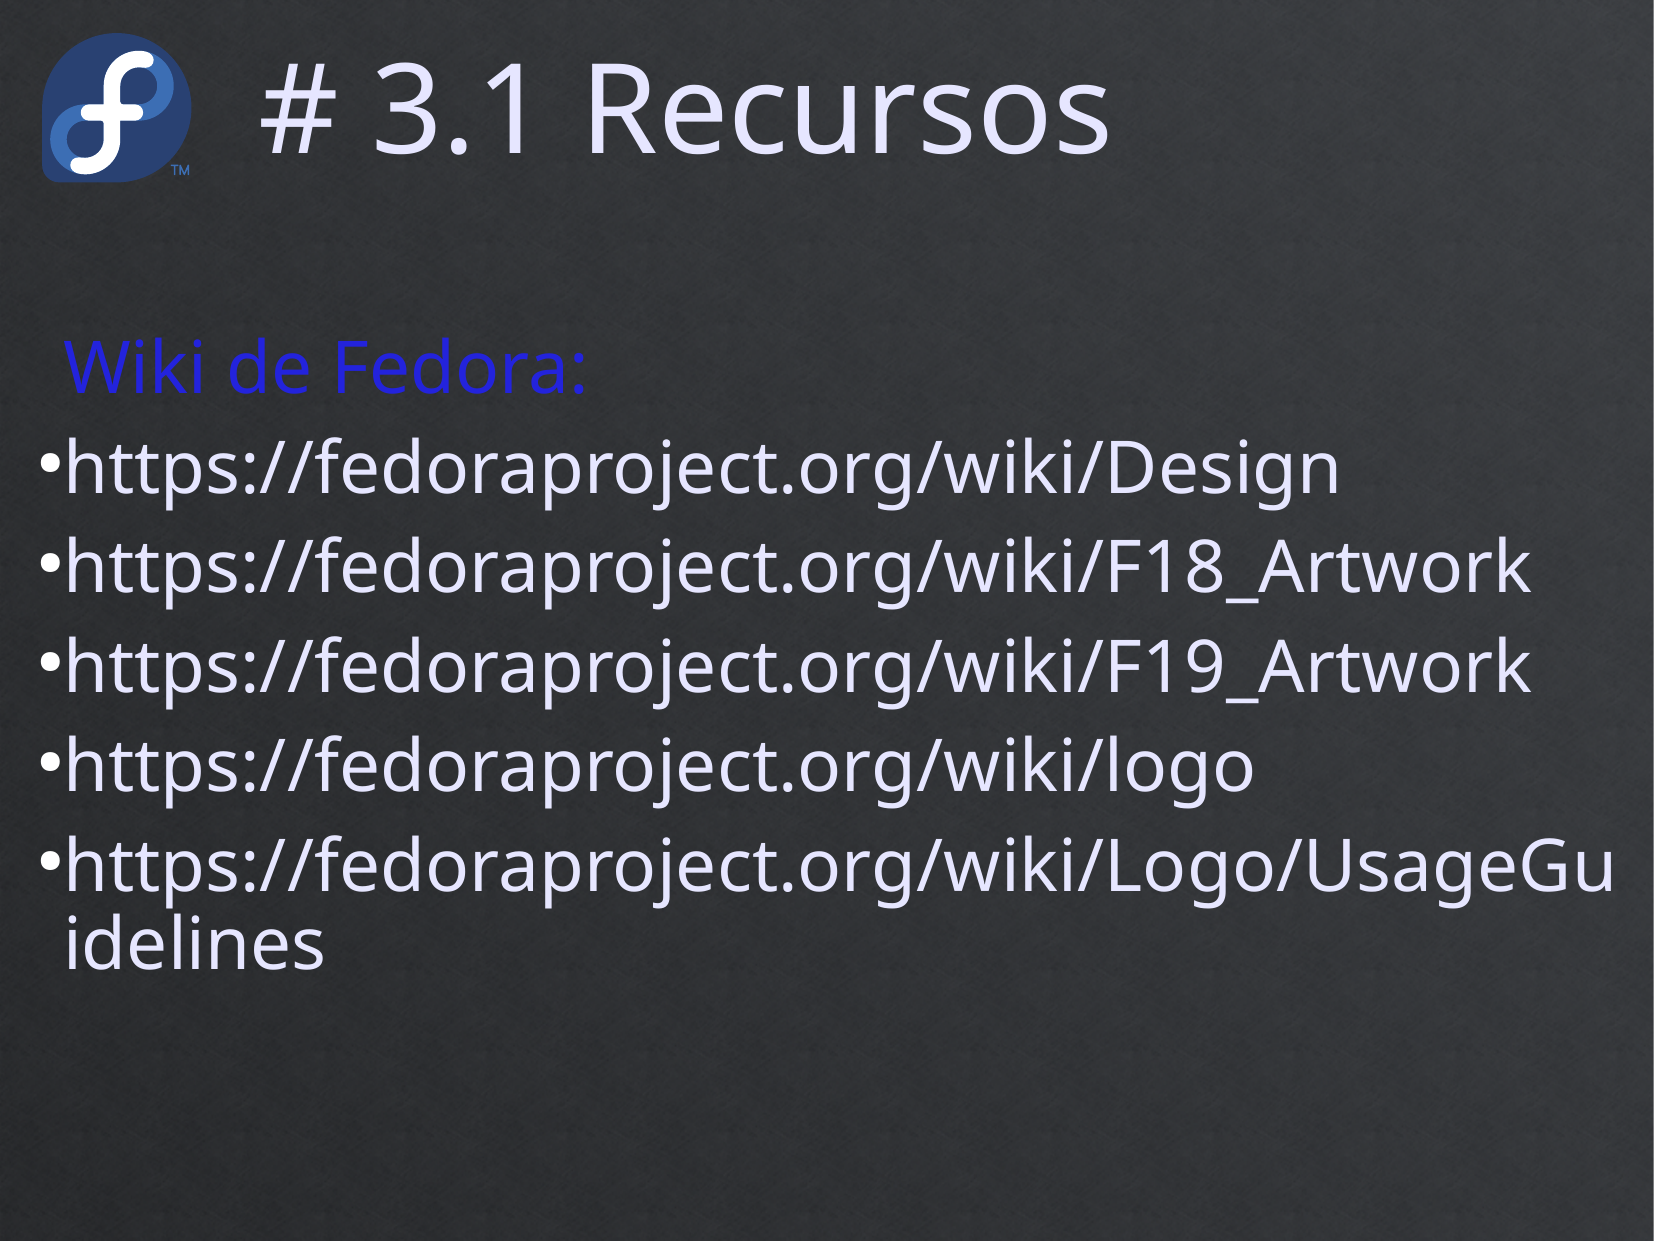

# # 3.1 Recursos
Wiki de Fedora:
https://fedoraproject.org/wiki/Design
https://fedoraproject.org/wiki/F18_Artwork
https://fedoraproject.org/wiki/F19_Artwork
https://fedoraproject.org/wiki/logo
https://fedoraproject.org/wiki/Logo/UsageGuidelines